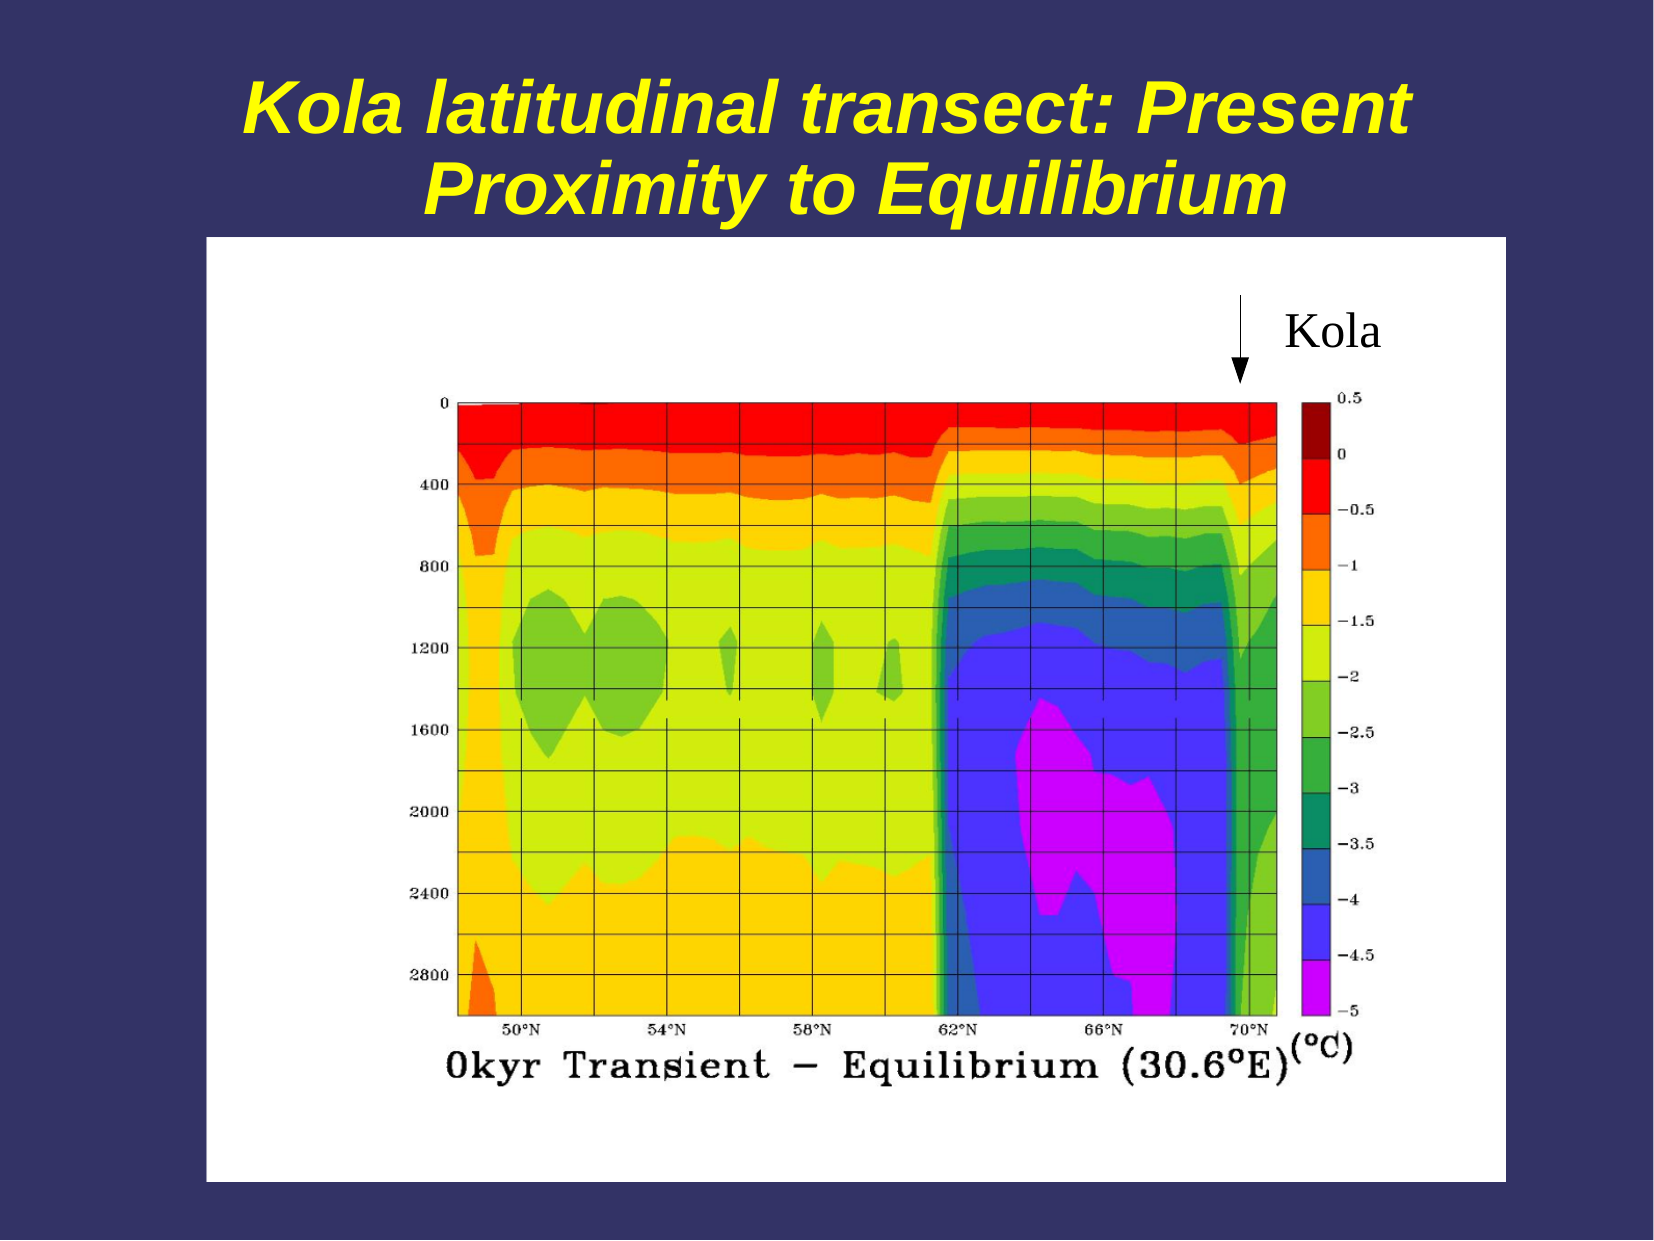

# Kola latitudinal transect: Present Proximity to Equilibrium
Kola